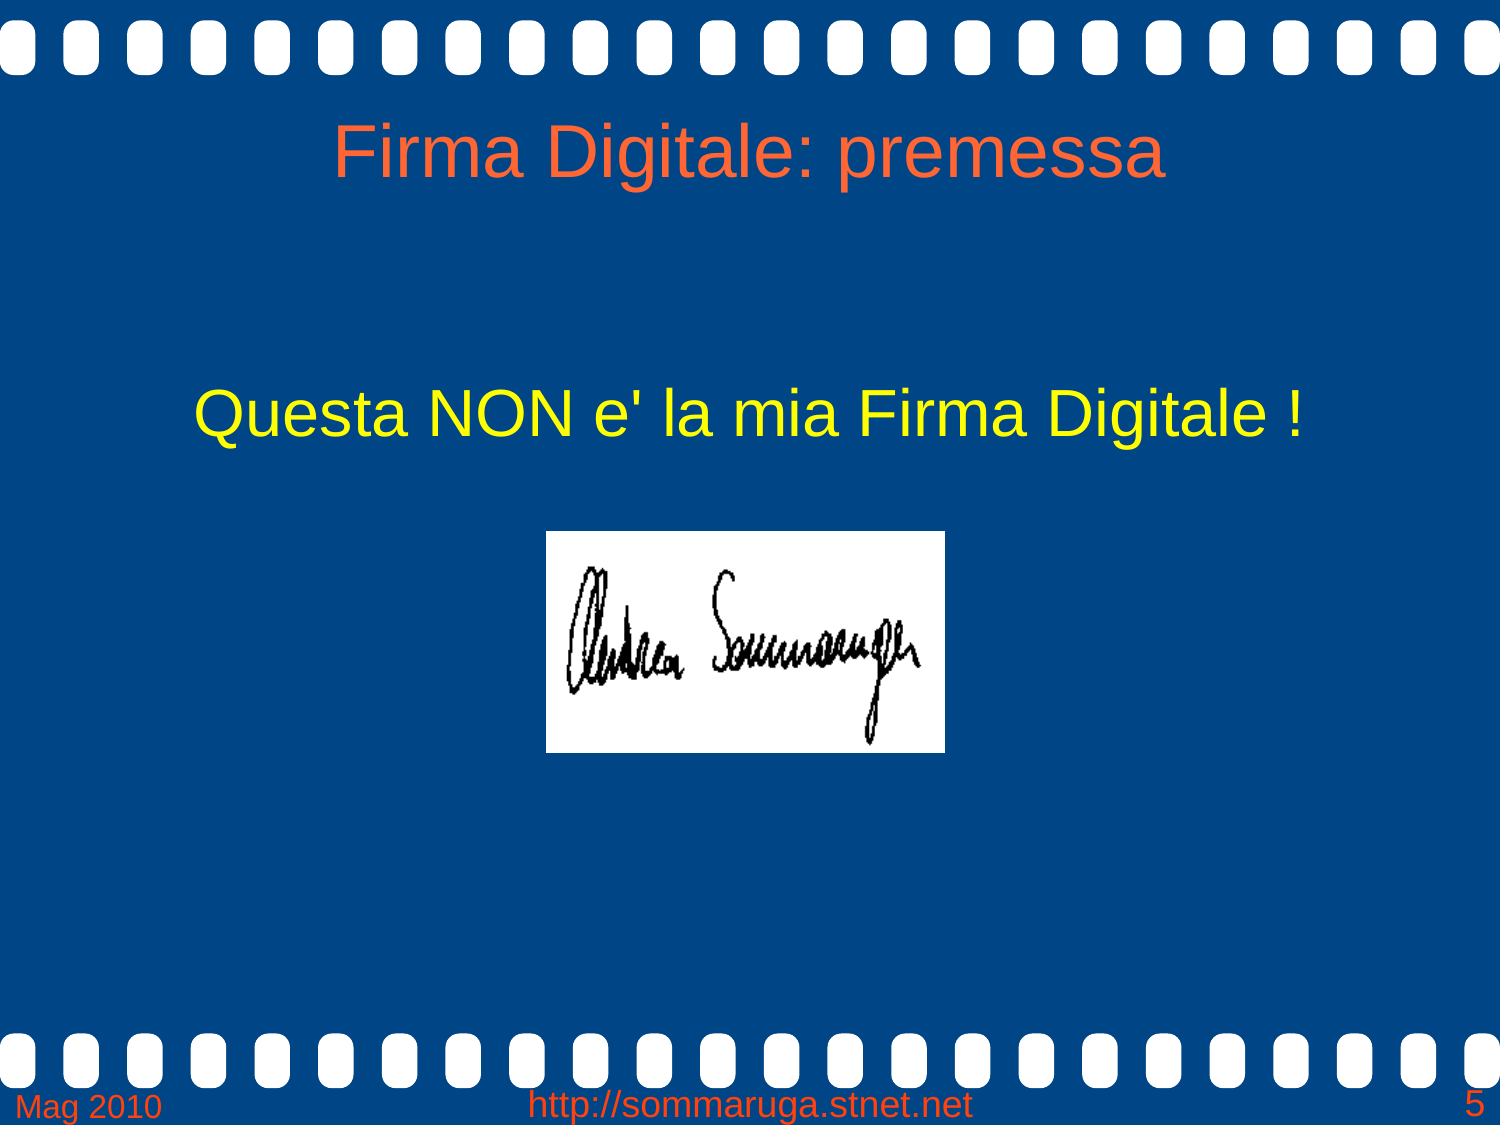

# Firma Digitale: premessa
Questa NON e' la mia Firma Digitale !